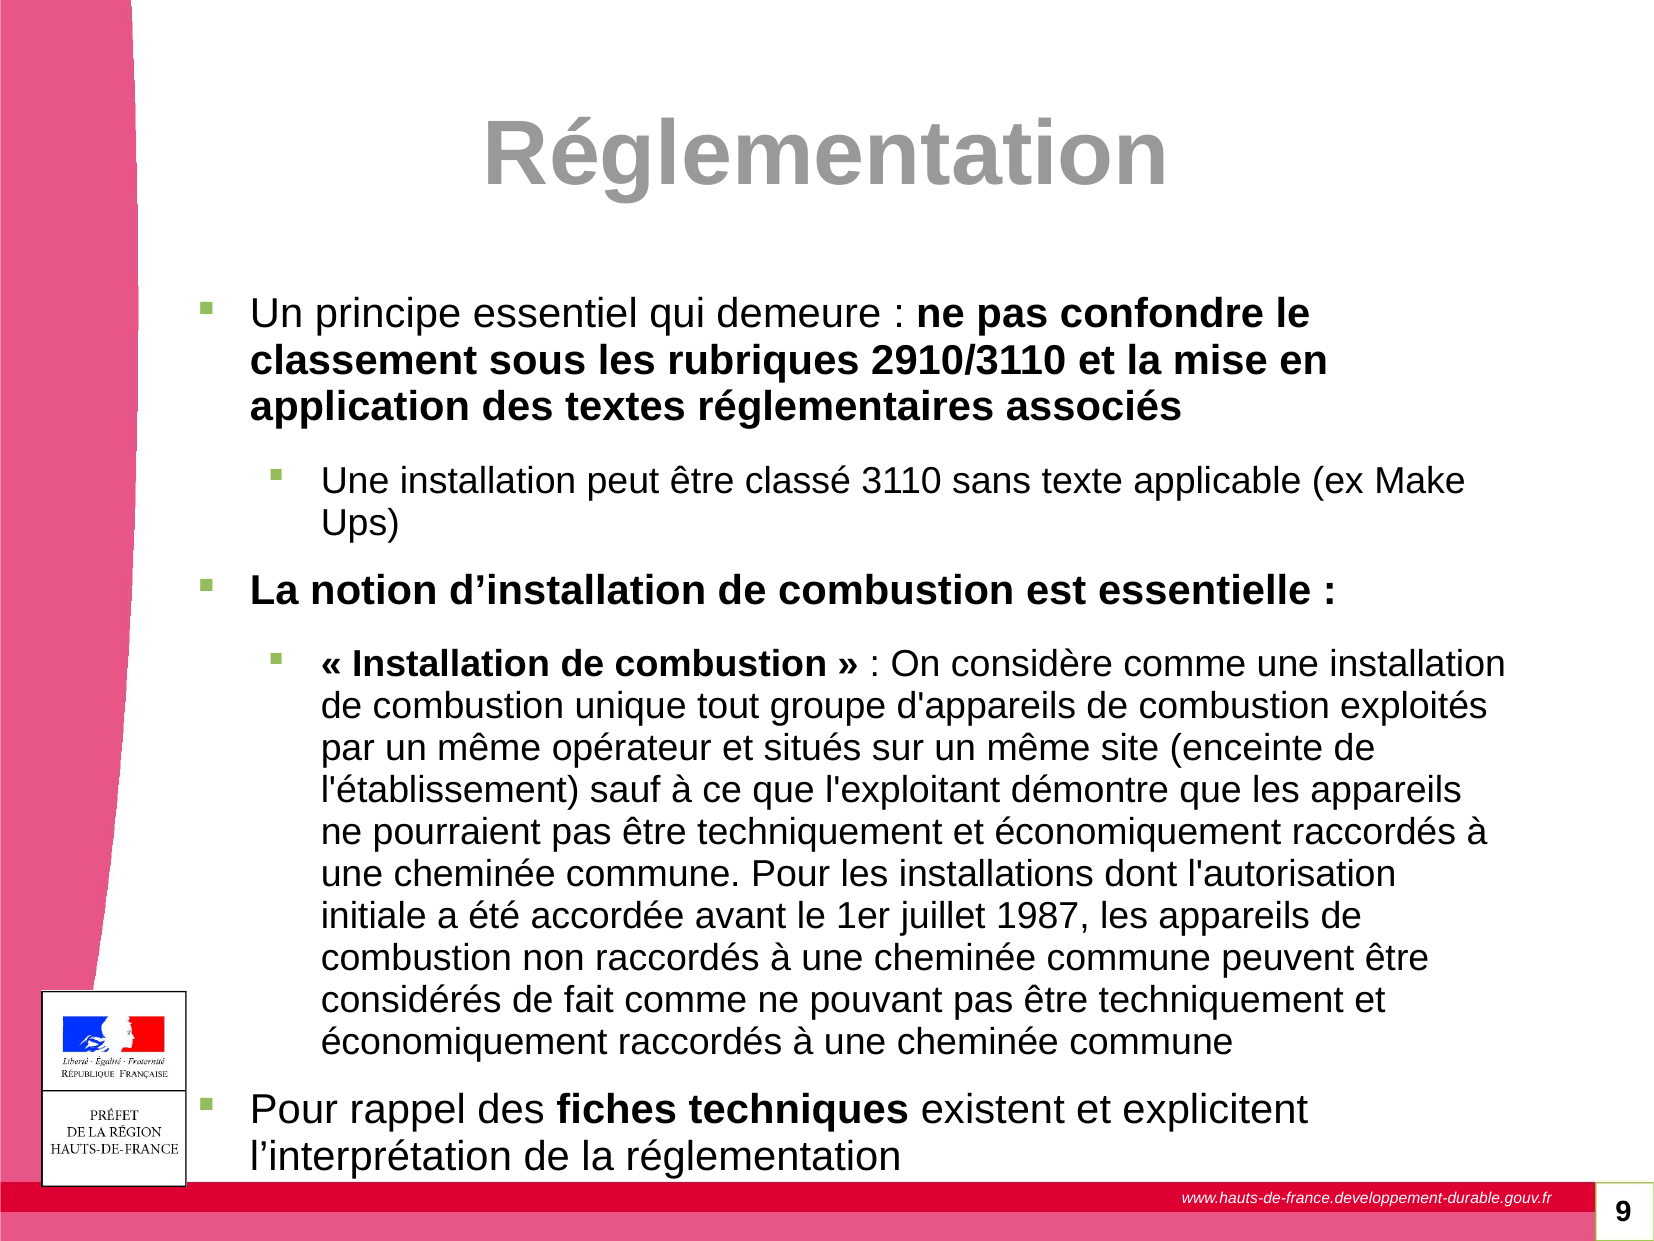

# Réglementation
Un principe essentiel qui demeure : ne pas confondre le classement sous les rubriques 2910/3110 et la mise en application des textes réglementaires associés
Une installation peut être classé 3110 sans texte applicable (ex Make Ups)
La notion d’installation de combustion est essentielle :
« Installation de combustion » : On considère comme une installation de combustion unique tout groupe d'appareils de combustion exploités par un même opérateur et situés sur un même site (enceinte de l'établissement) sauf à ce que l'exploitant démontre que les appareils ne pourraient pas être techniquement et économiquement raccordés à une cheminée commune. Pour les installations dont l'autorisation initiale a été accordée avant le 1er juillet 1987, les appareils de combustion non raccordés à une cheminée commune peuvent être considérés de fait comme ne pouvant pas être techniquement et économiquement raccordés à une cheminée commune
Pour rappel des fiches techniques existent et explicitent l’interprétation de la réglementation
9